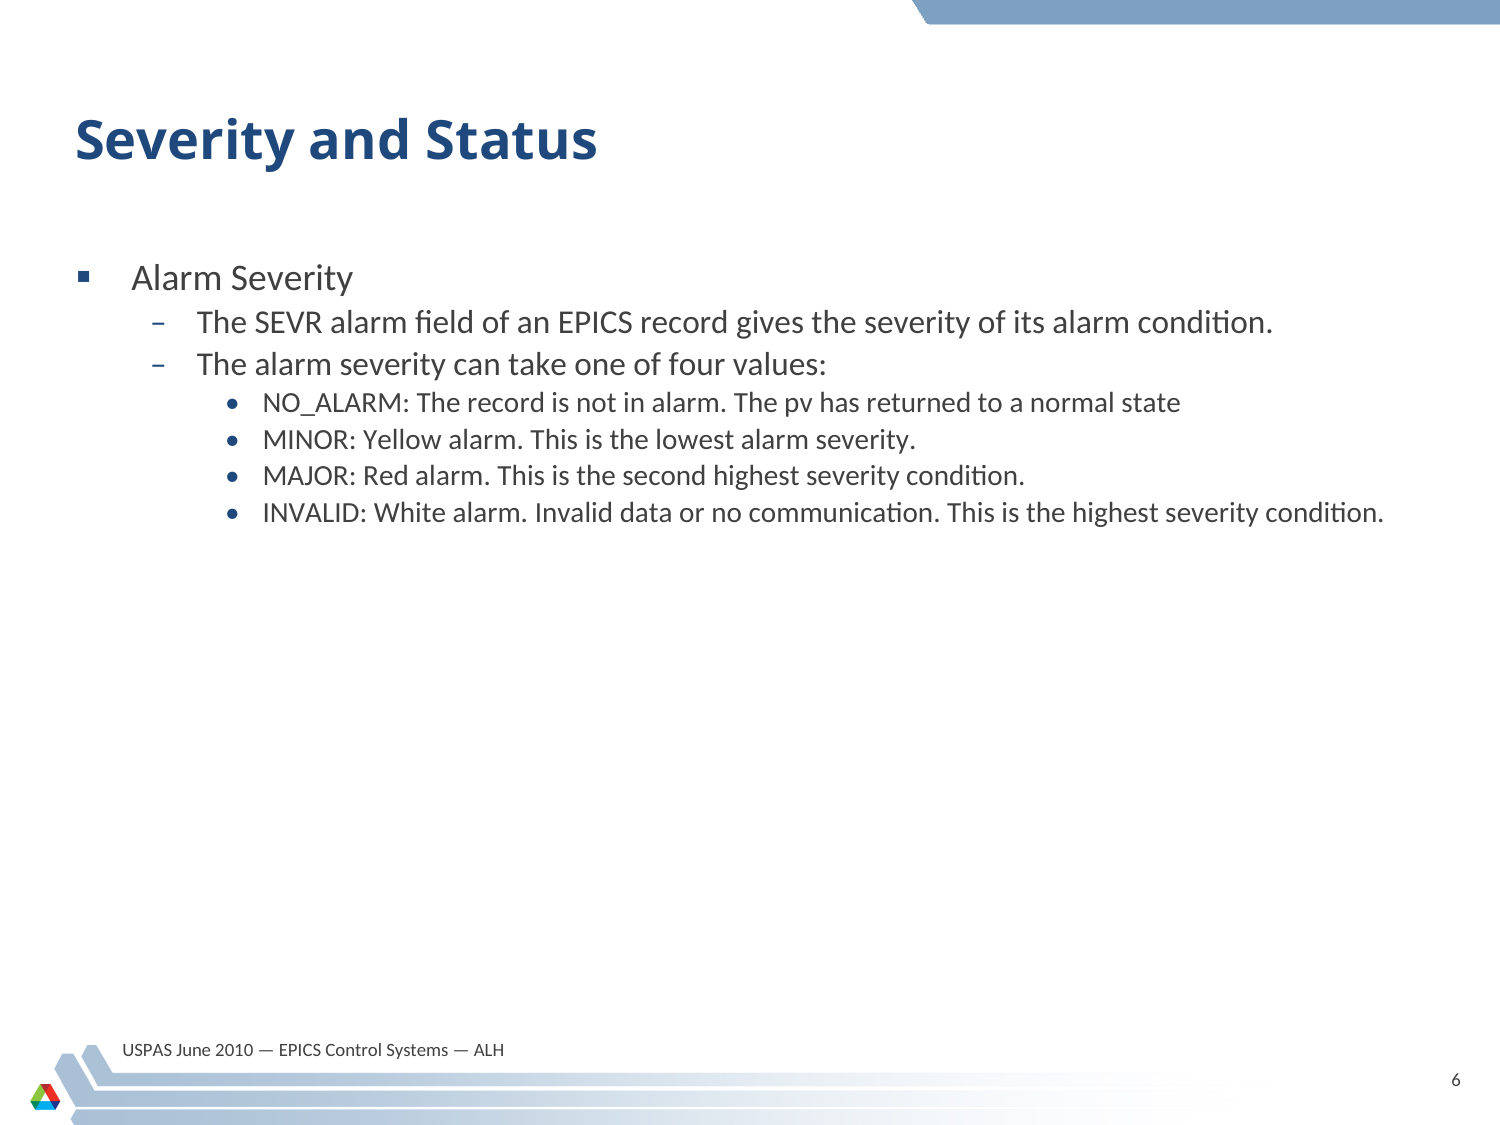

# Severity and Status
Alarm Severity
The SEVR alarm field of an EPICS record gives the severity of its alarm condition.
The alarm severity can take one of four values:
NO_ALARM: The record is not in alarm. The pv has returned to a normal state
MINOR: Yellow alarm. This is the lowest alarm severity.
MAJOR: Red alarm. This is the second highest severity condition.
INVALID: White alarm. Invalid data or no communication. This is the highest severity condition.
USPAS June 2010 — EPICS Control Systems — ALH
6